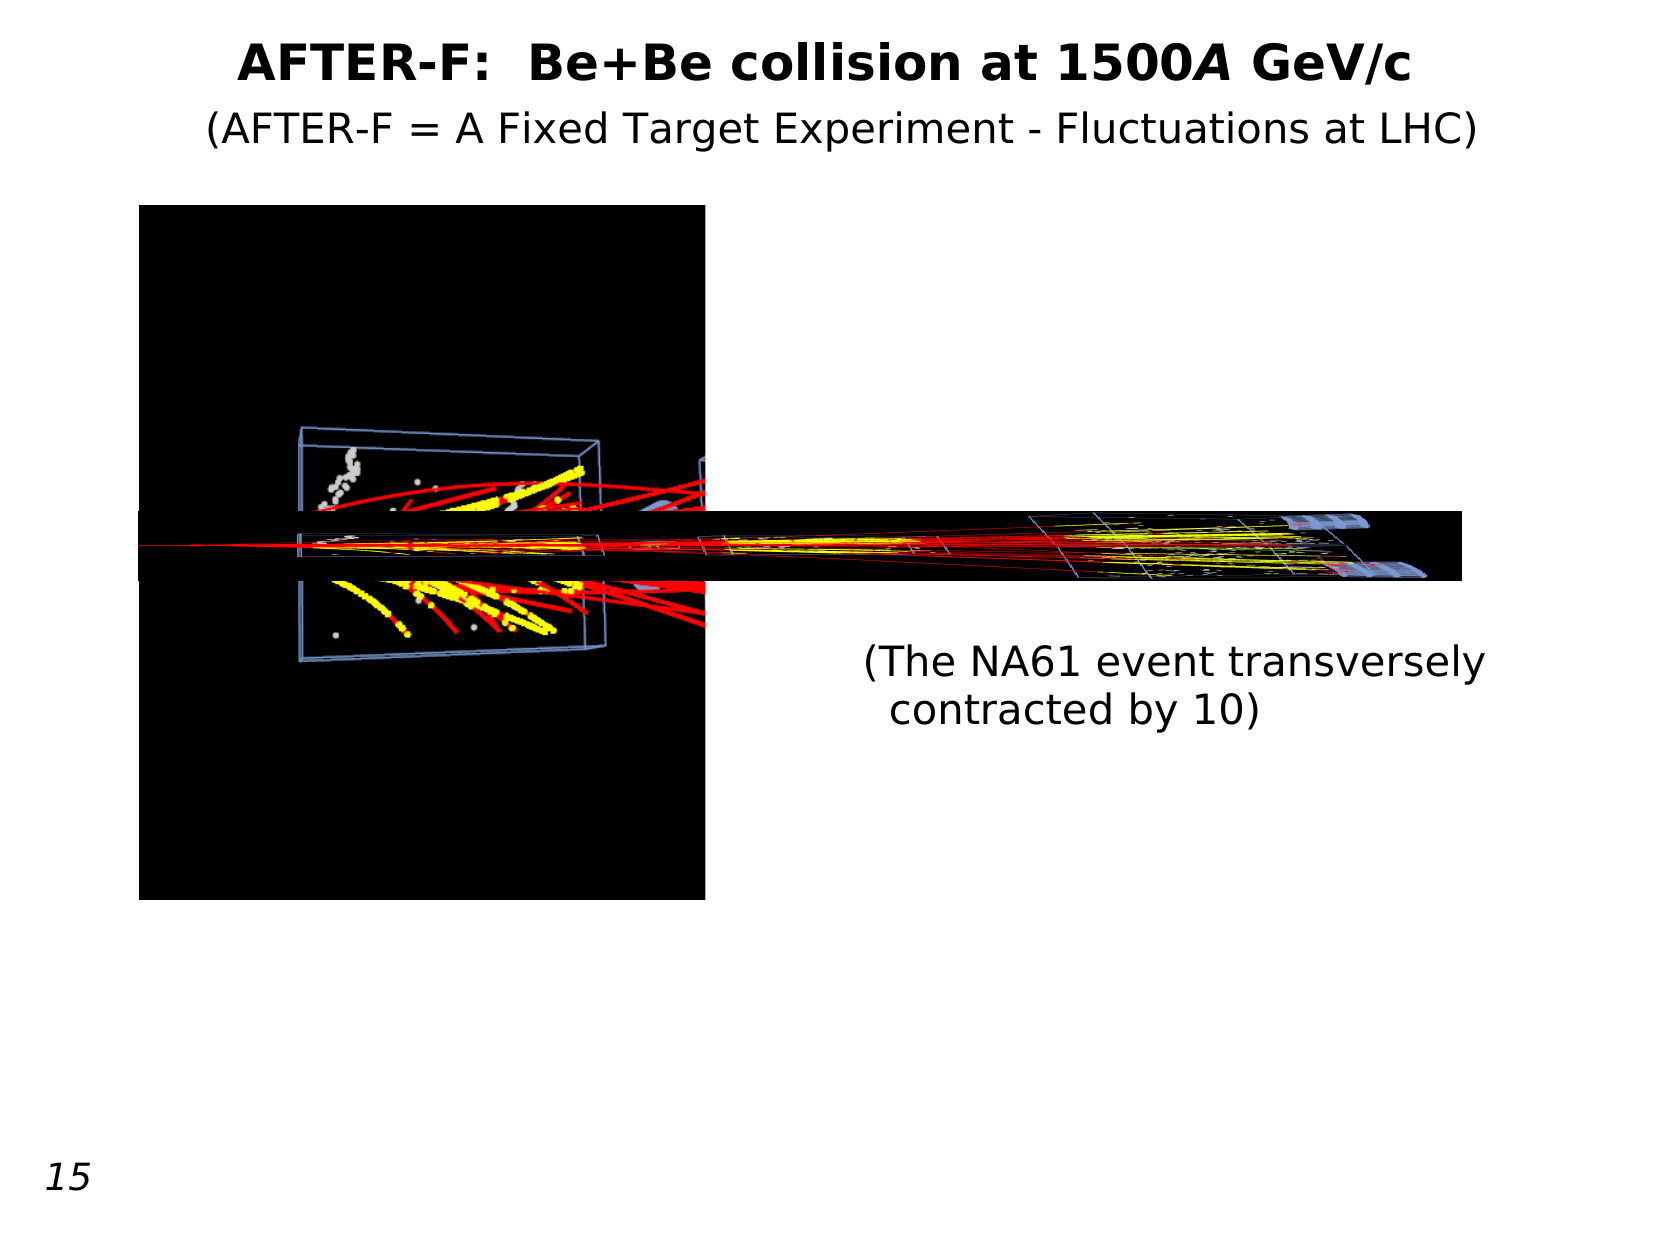

AFTER-F: Be+Be collision at 1500A GeV/c
(AFTER-F = A Fixed Target Experiment - Fluctuations at LHC)
(The NA61 event transversely
 contracted by 10)